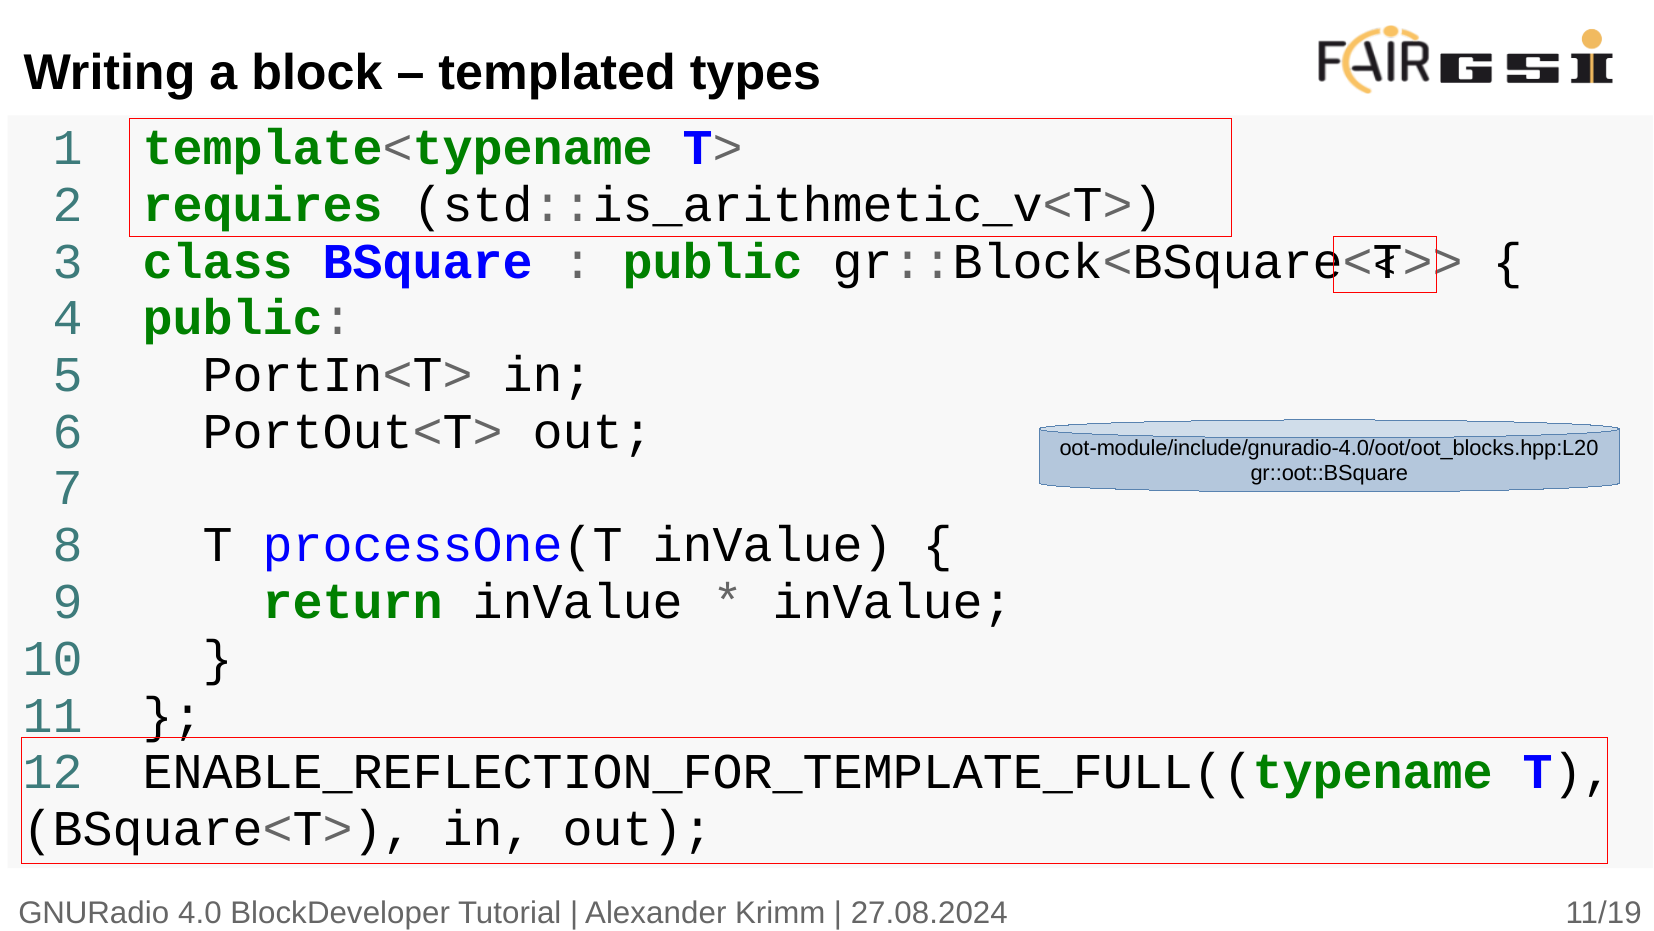

# Writing a block – templated types
 1 template<typename T>
 2 requires (std::is_arithmetic_v<T>)
 3 class BSquare : public gr::Block<BSquare<T>> {
 4 public:
 5 PortIn<T> in;
 6 PortOut<T> out;
 7
 8 T processOne(T inValue) {
 9 return inValue * inValue;
10 }
11 };
12 ENABLE_REFLECTION_FOR_TEMPLATE_FULL((typename T), (BSquare<T>), in, out);
<
oot-module/include/gnuradio-4.0/oot/oot_blocks.hpp:L20
gr::oot::BSquare